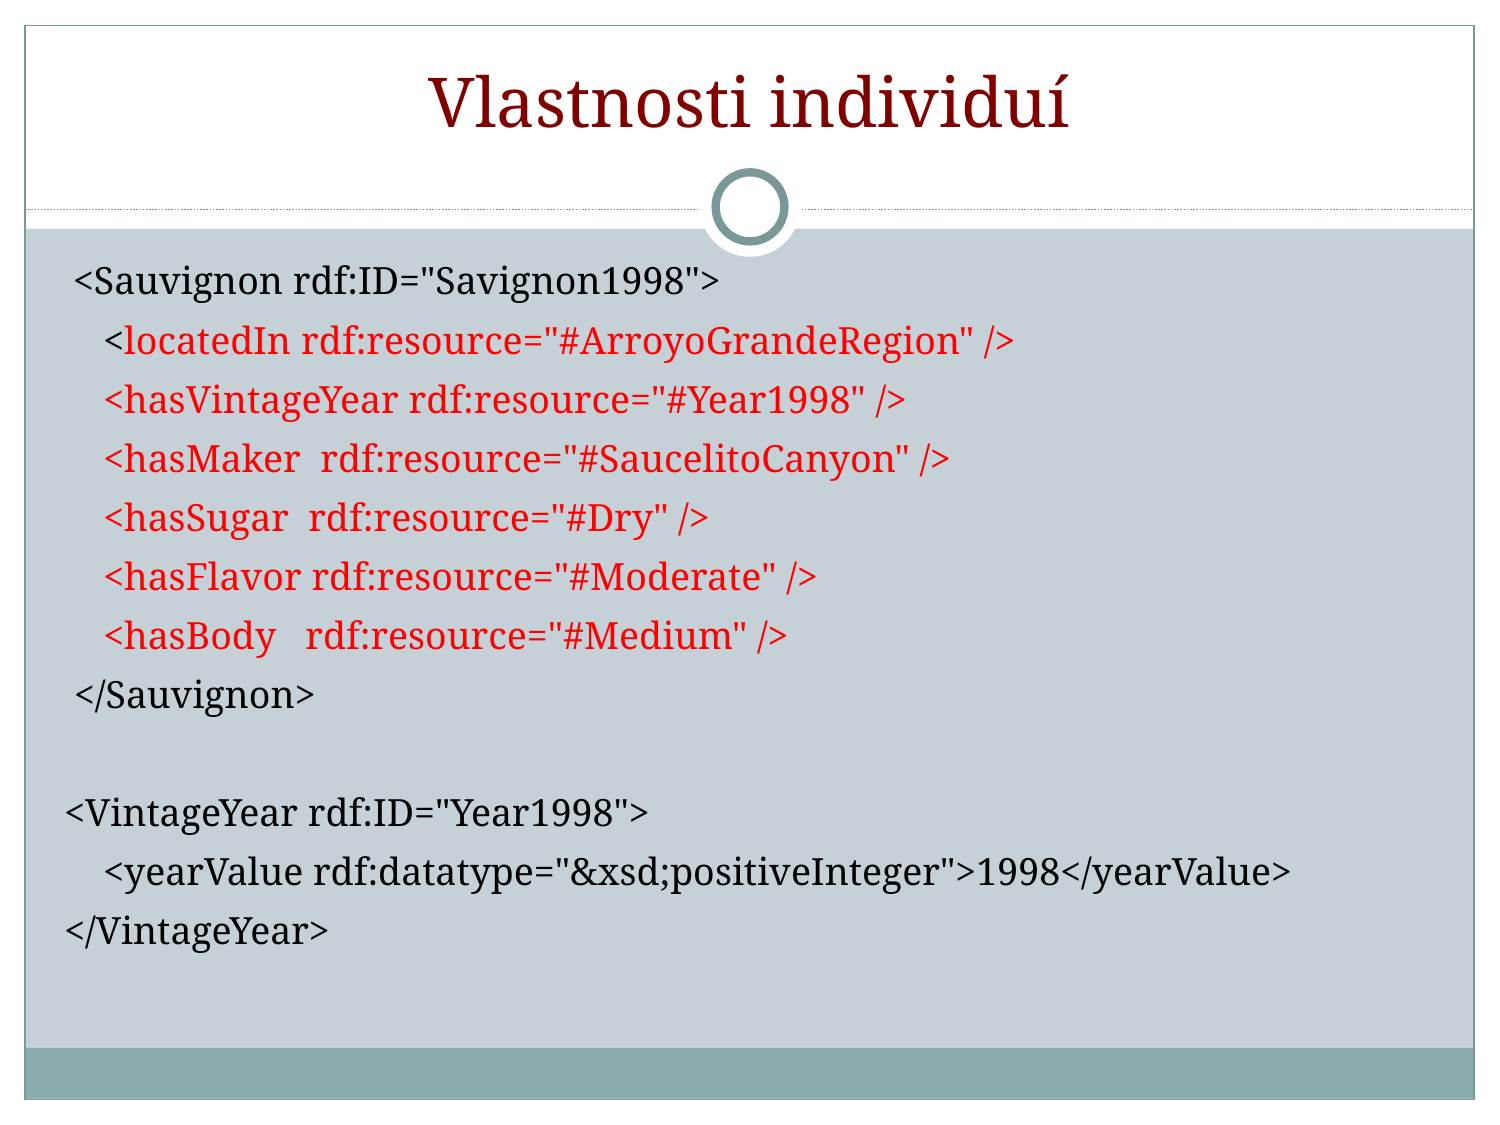

# Vlastnosti individuí
 <Sauvignon rdf:ID="Savignon1998">
 <locatedIn rdf:resource="#ArroyoGrandeRegion" />
 <hasVintageYear rdf:resource="#Year1998" />
 <hasMaker rdf:resource="#SaucelitoCanyon" />
 <hasSugar rdf:resource="#Dry" />
 <hasFlavor rdf:resource="#Moderate" />
 <hasBody rdf:resource="#Medium" />
 </Sauvignon>
<VintageYear rdf:ID="Year1998">
 <yearValue rdf:datatype="&xsd;positiveInteger">1998</yearValue>
</VintageYear>